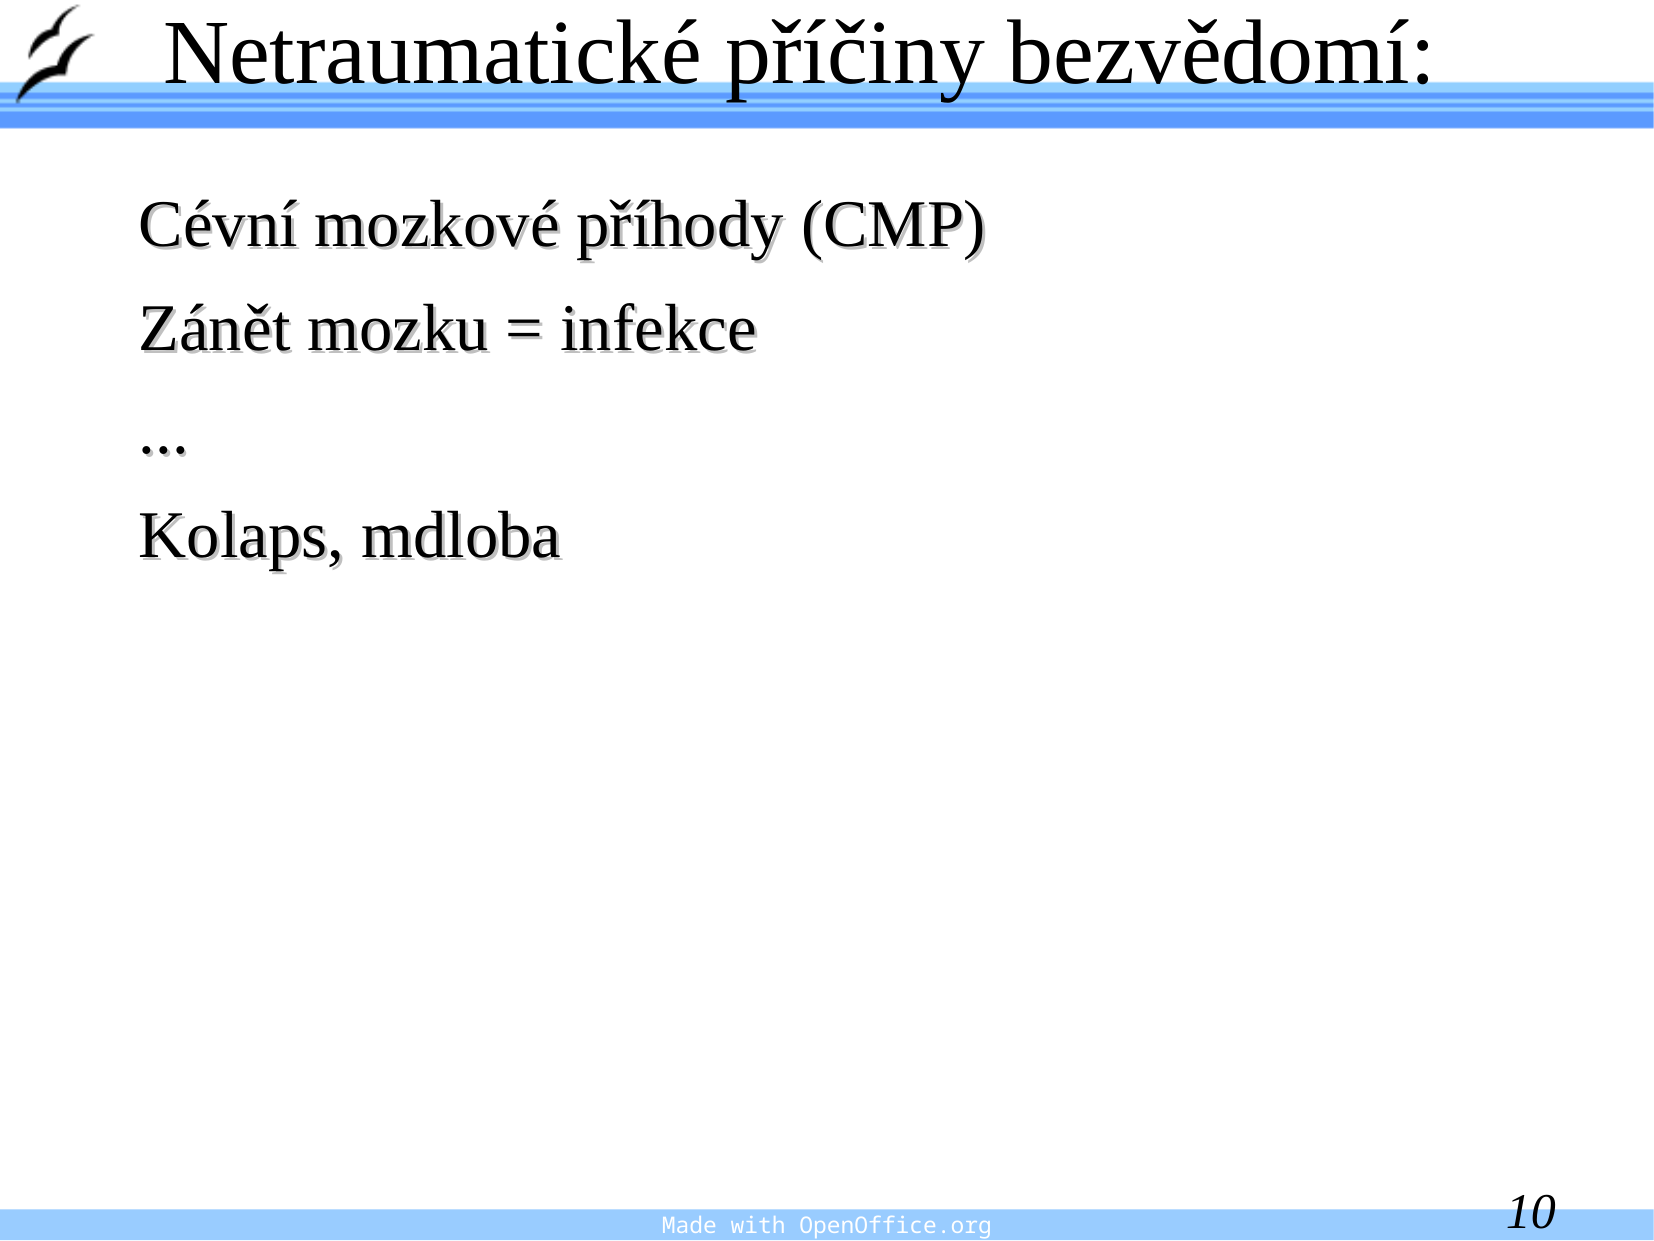

# Netraumatické příčiny bezvědomí:
Cévní mozkové příhody (CMP)
Zánět mozku = infekce
...
Kolaps, mdloba